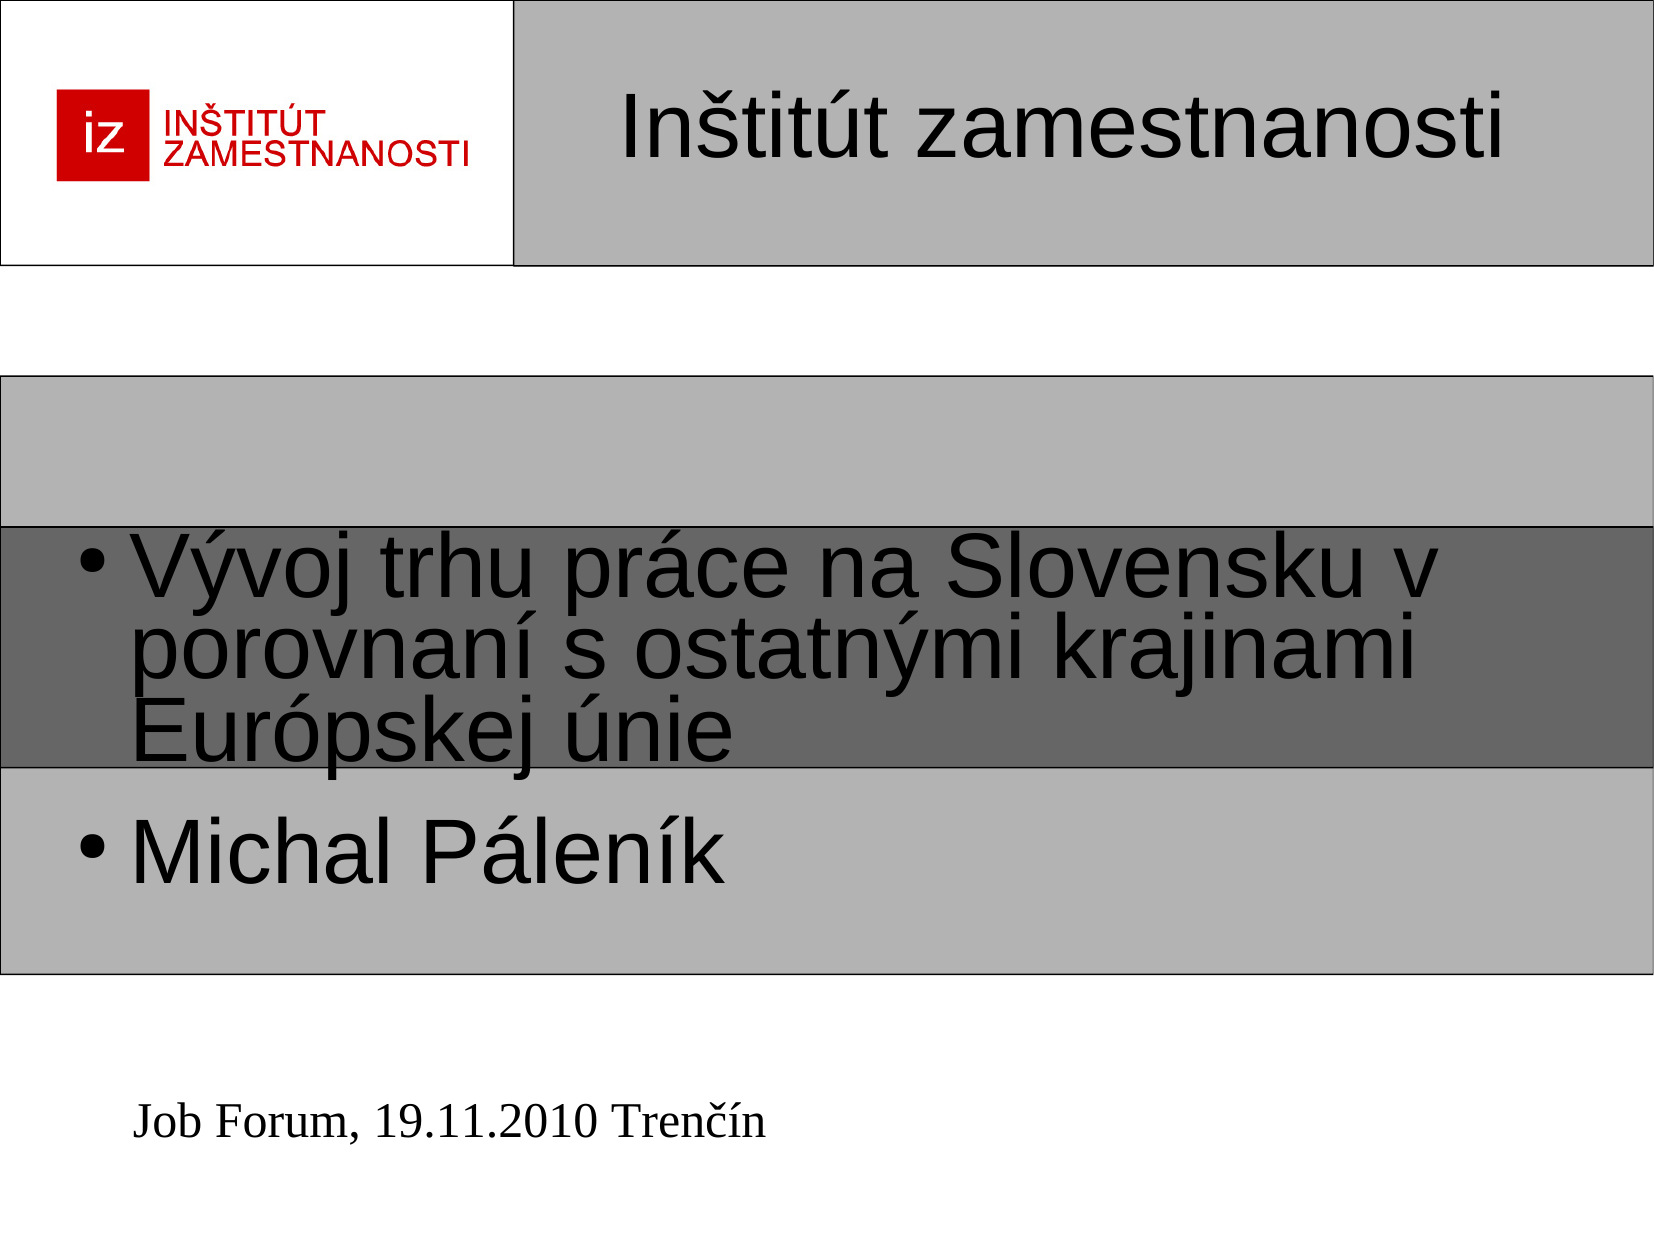

# Inštitút zamestnanosti
Vývoj trhu práce na Slovensku v porovnaní s ostatnými krajinami Európskej únie
Michal Páleník
Job Forum, 19.11.2010 Trenčín